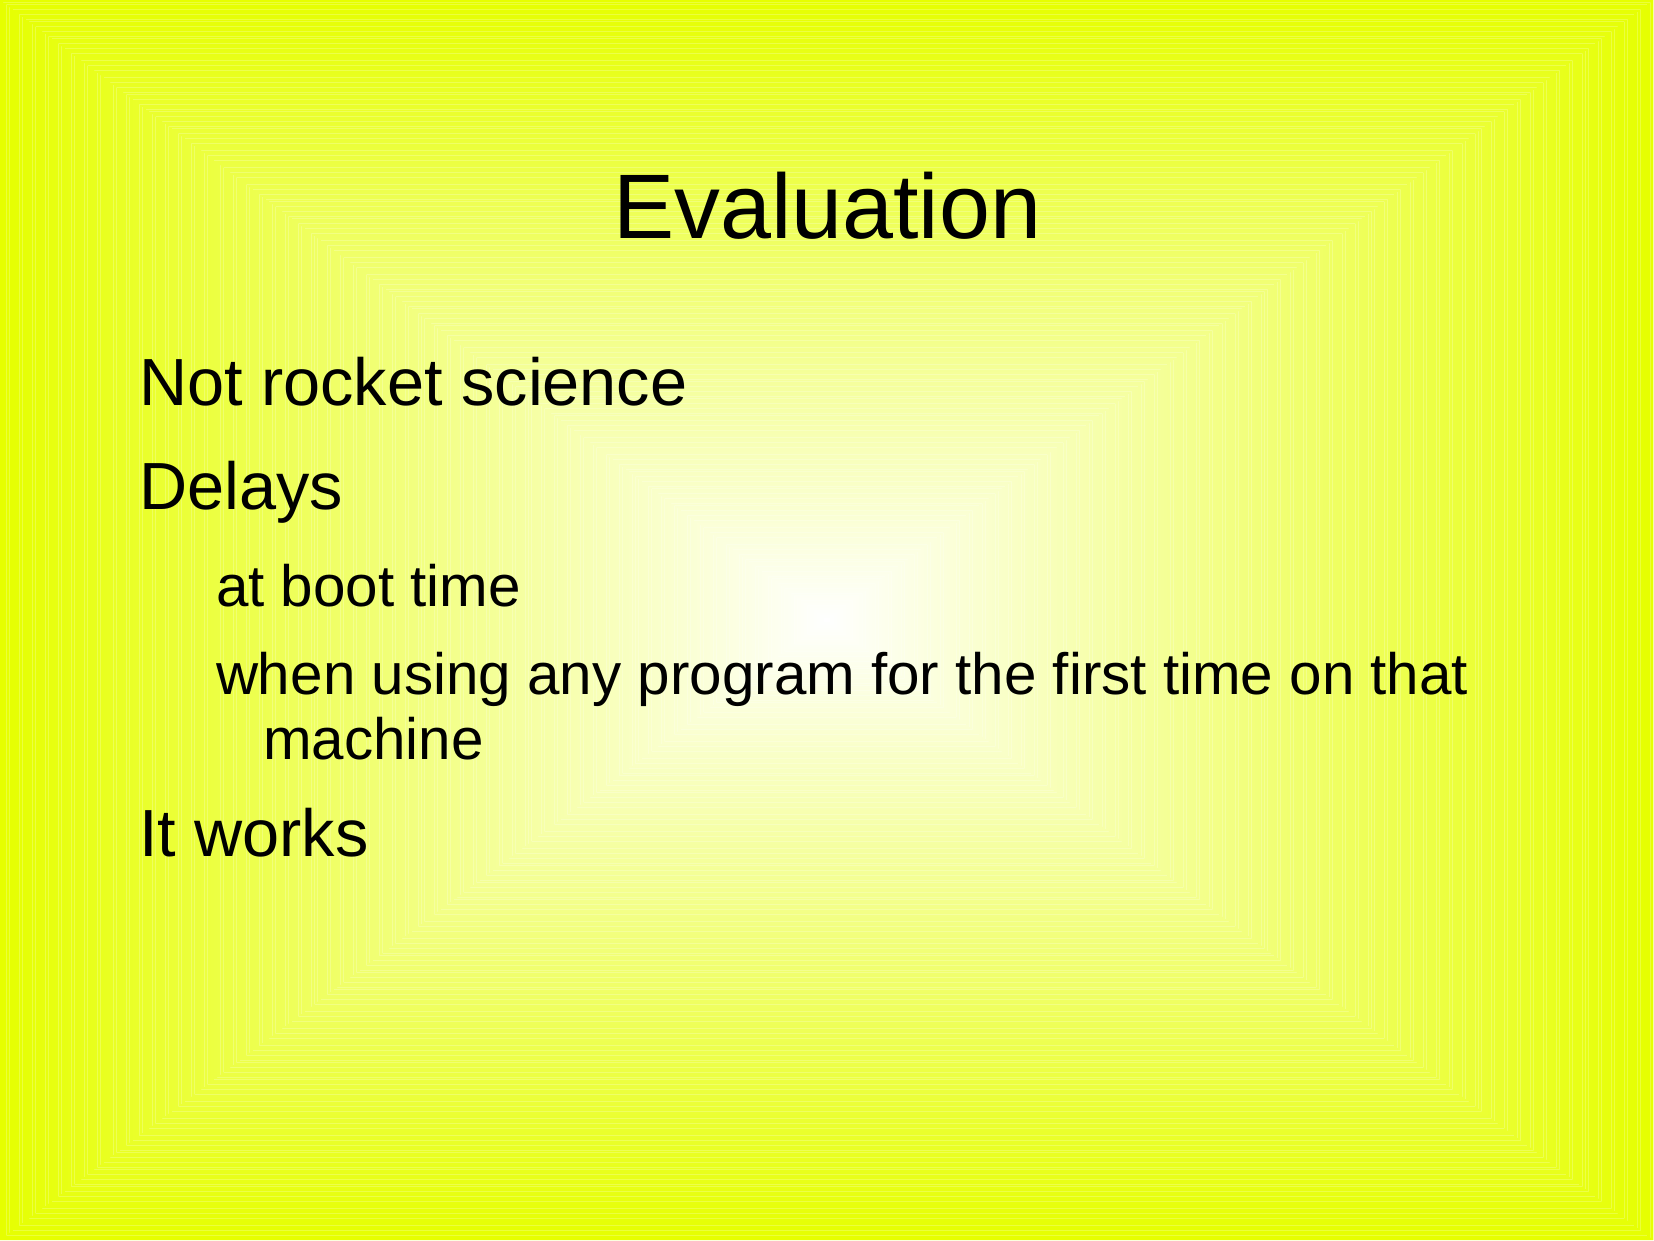

# Evaluation
Not rocket science
Delays
at boot time
when using any program for the first time on that machine
It works